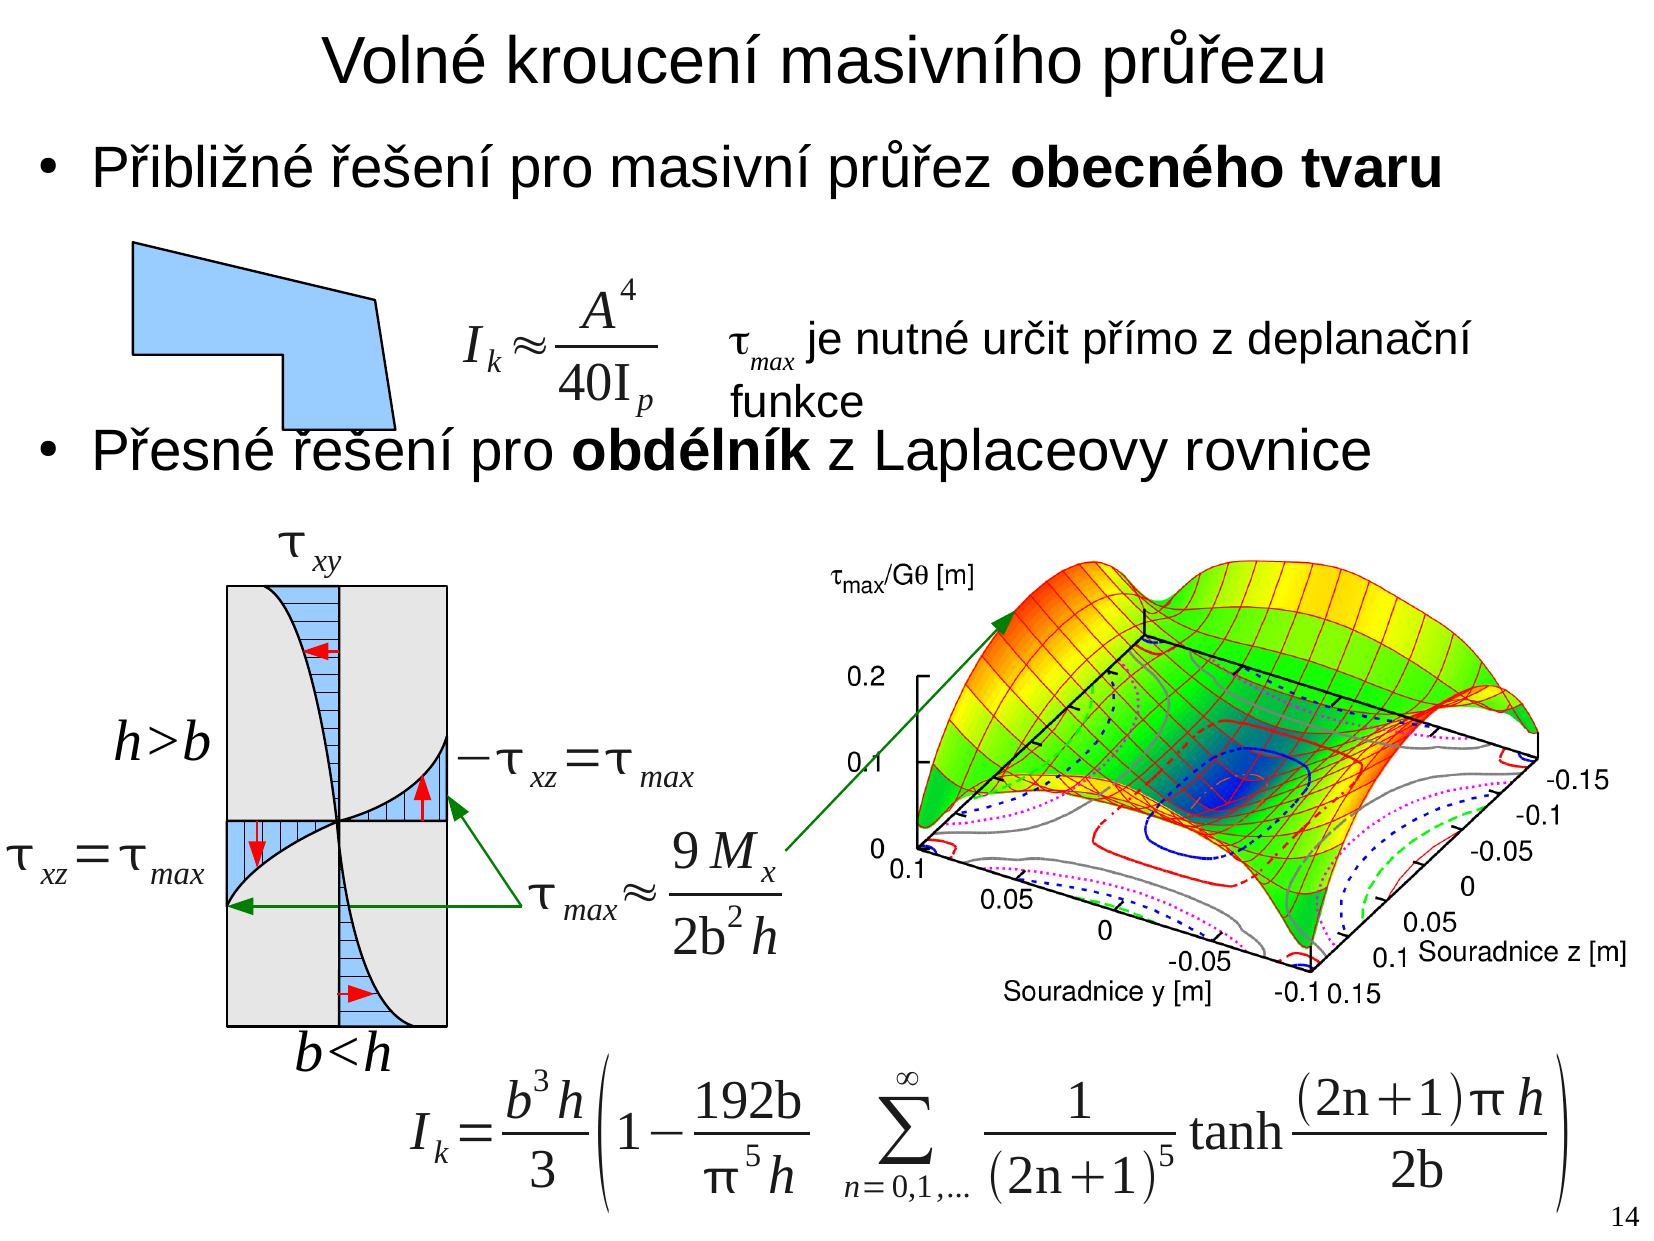

# Volné kroucení masivního průřezu
Přibližné řešení pro masivní průřez obecného tvaru
Přesné řešení pro obdélník z Laplaceovy rovnice
tmax je nutné určit přímo z deplanační funkce
h>b
b<h
14